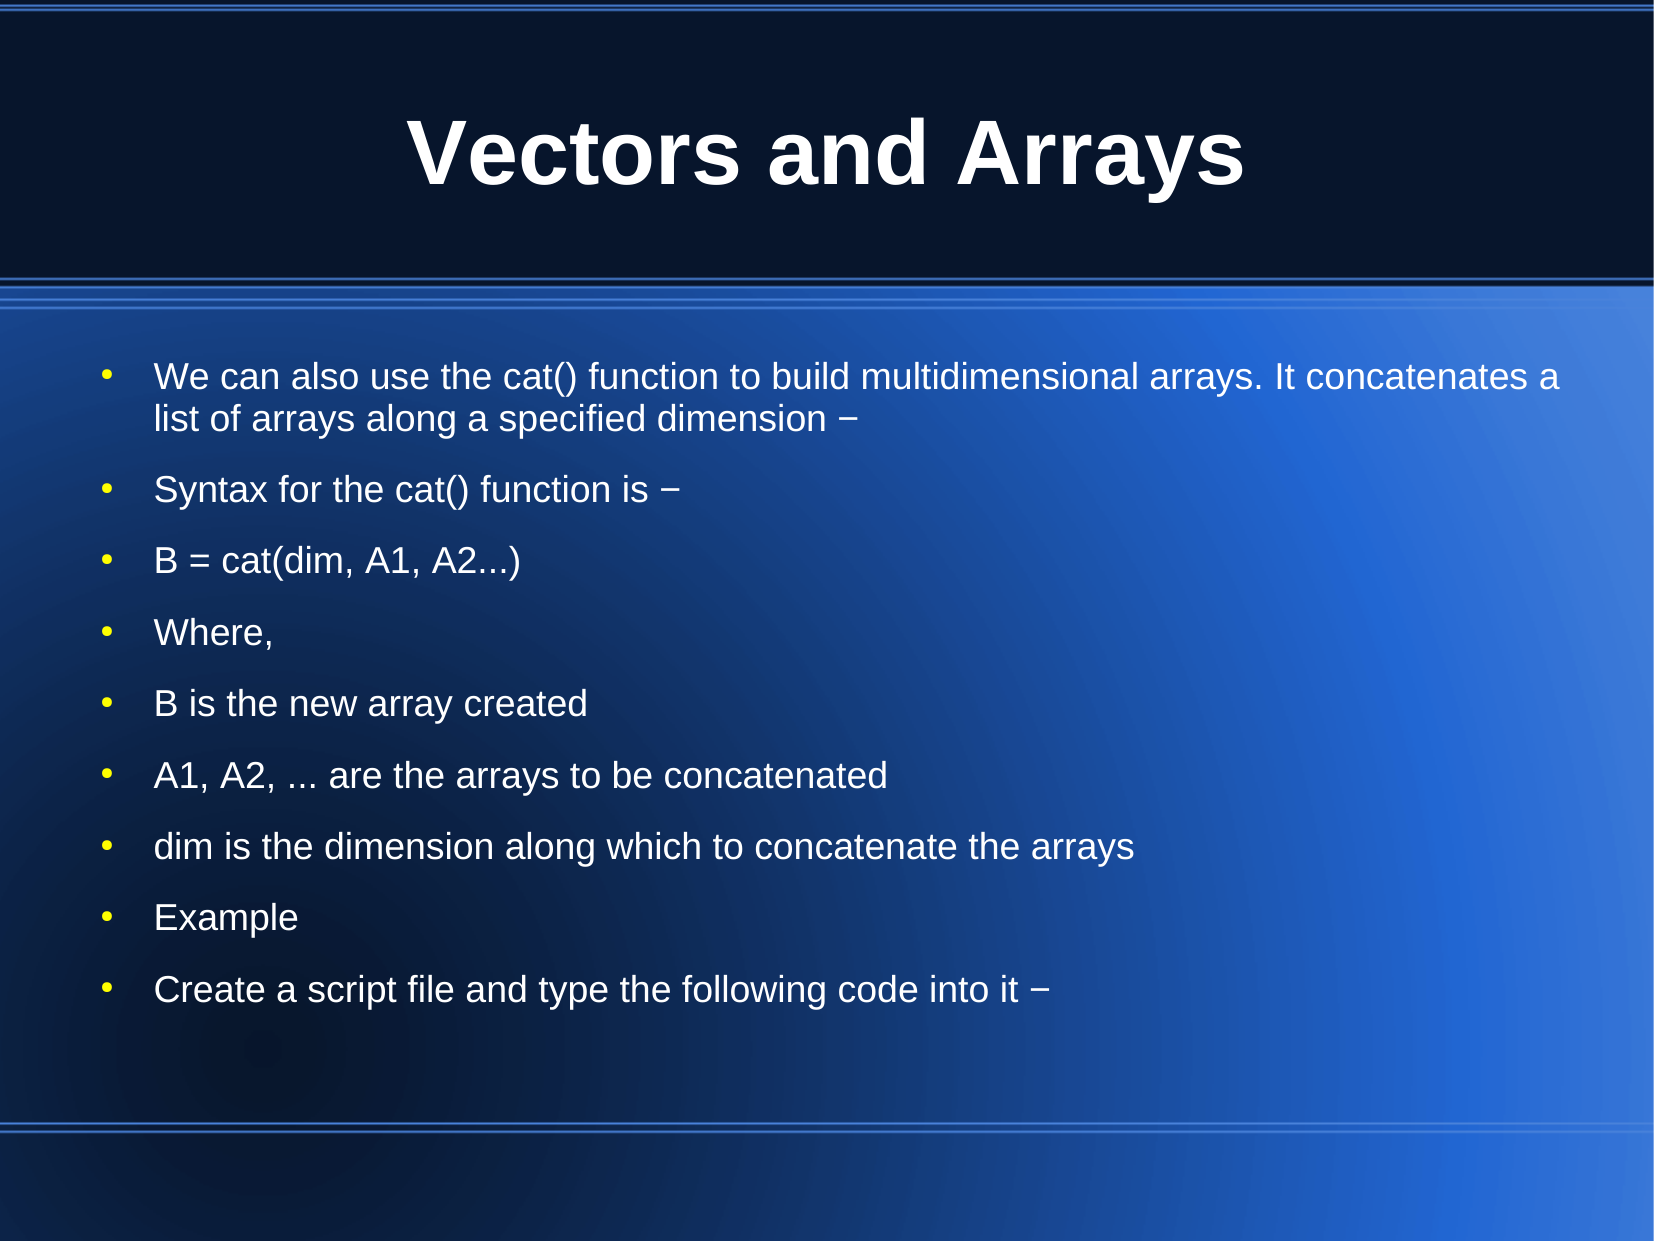

# Vectors and Arrays
We can also use the cat() function to build multidimensional arrays. It concatenates a list of arrays along a specified dimension −
Syntax for the cat() function is −
B = cat(dim, A1, A2...)
Where,
B is the new array created
A1, A2, ... are the arrays to be concatenated
dim is the dimension along which to concatenate the arrays
Example
Create a script file and type the following code into it −